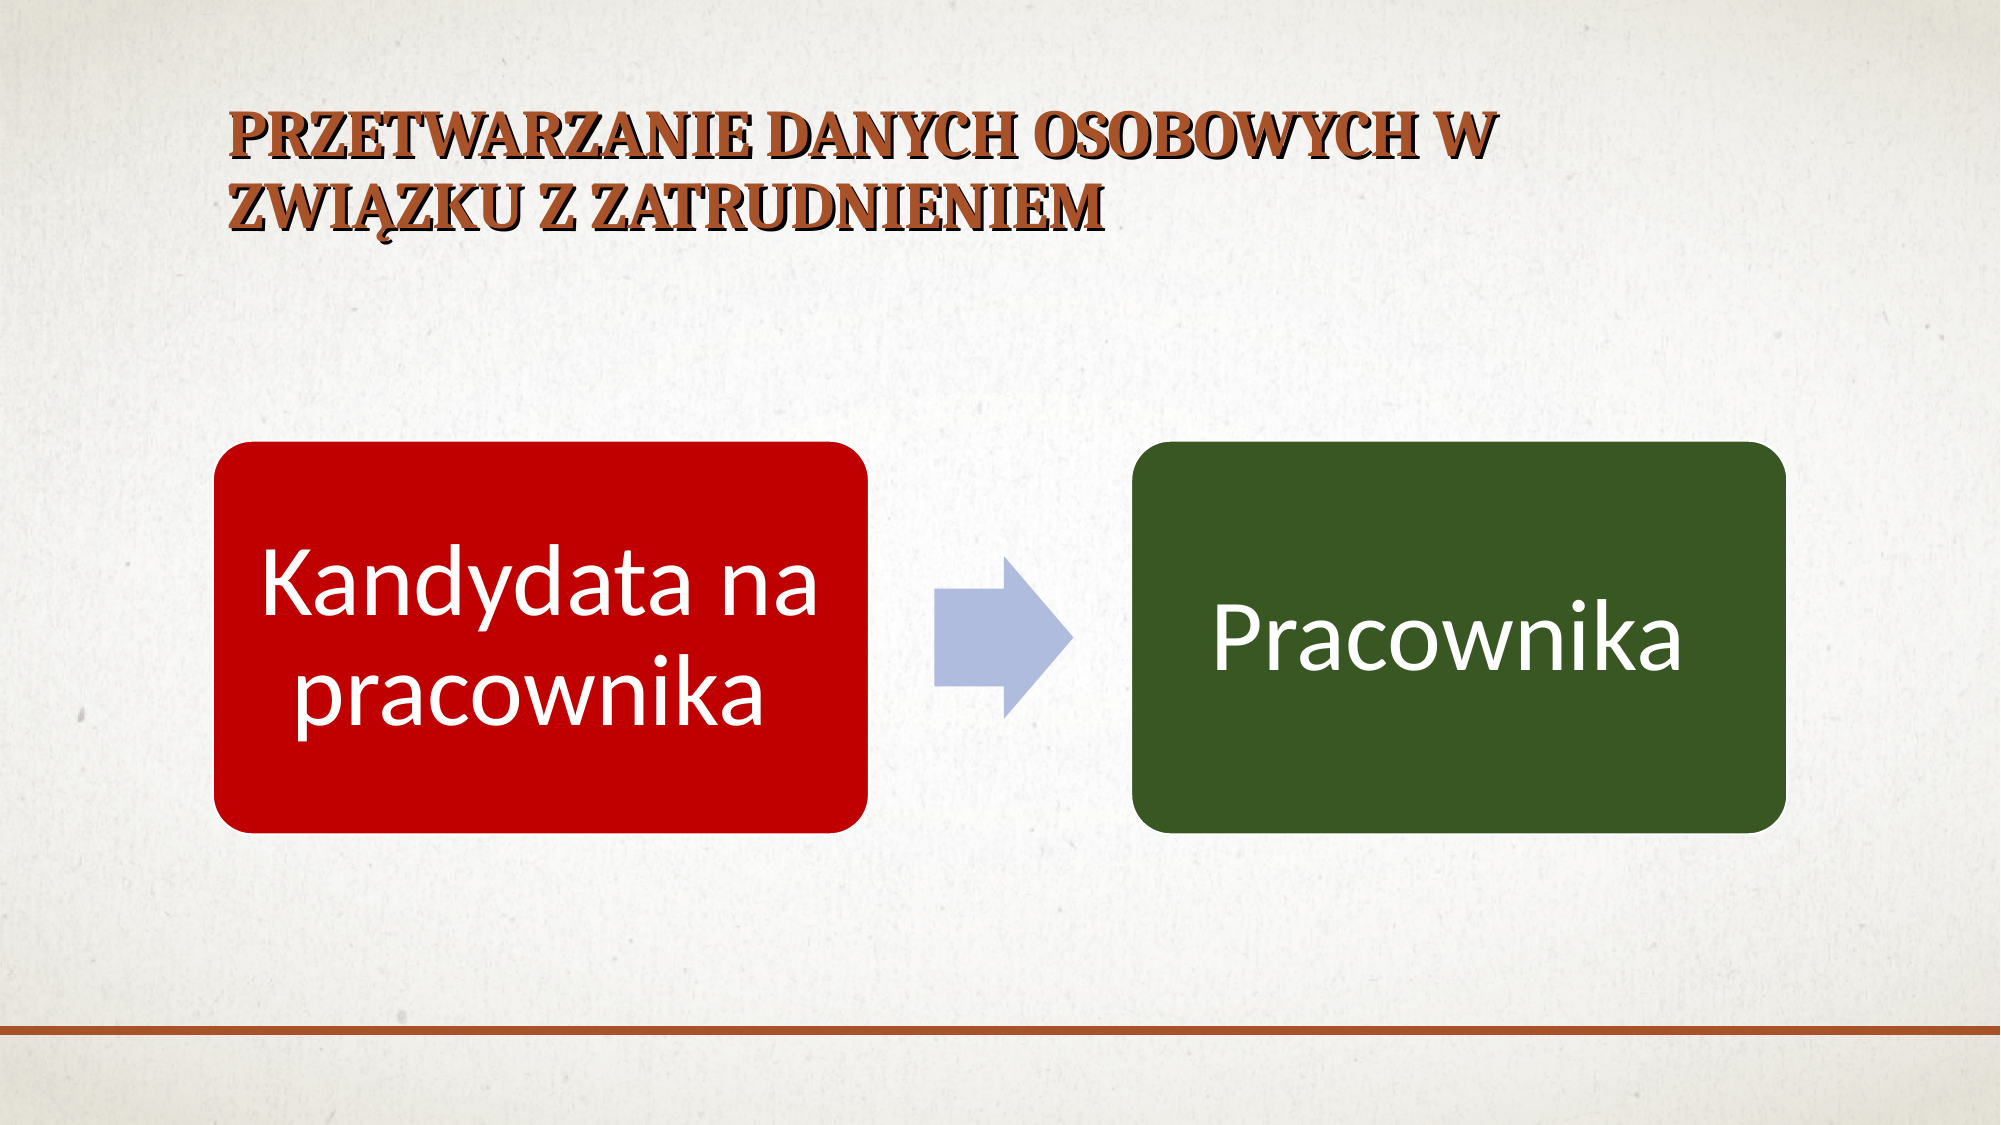

# Przetwarzanie danych osobowych w związku z zatrudnieniem
Kandydata na pracownika
Pracownika